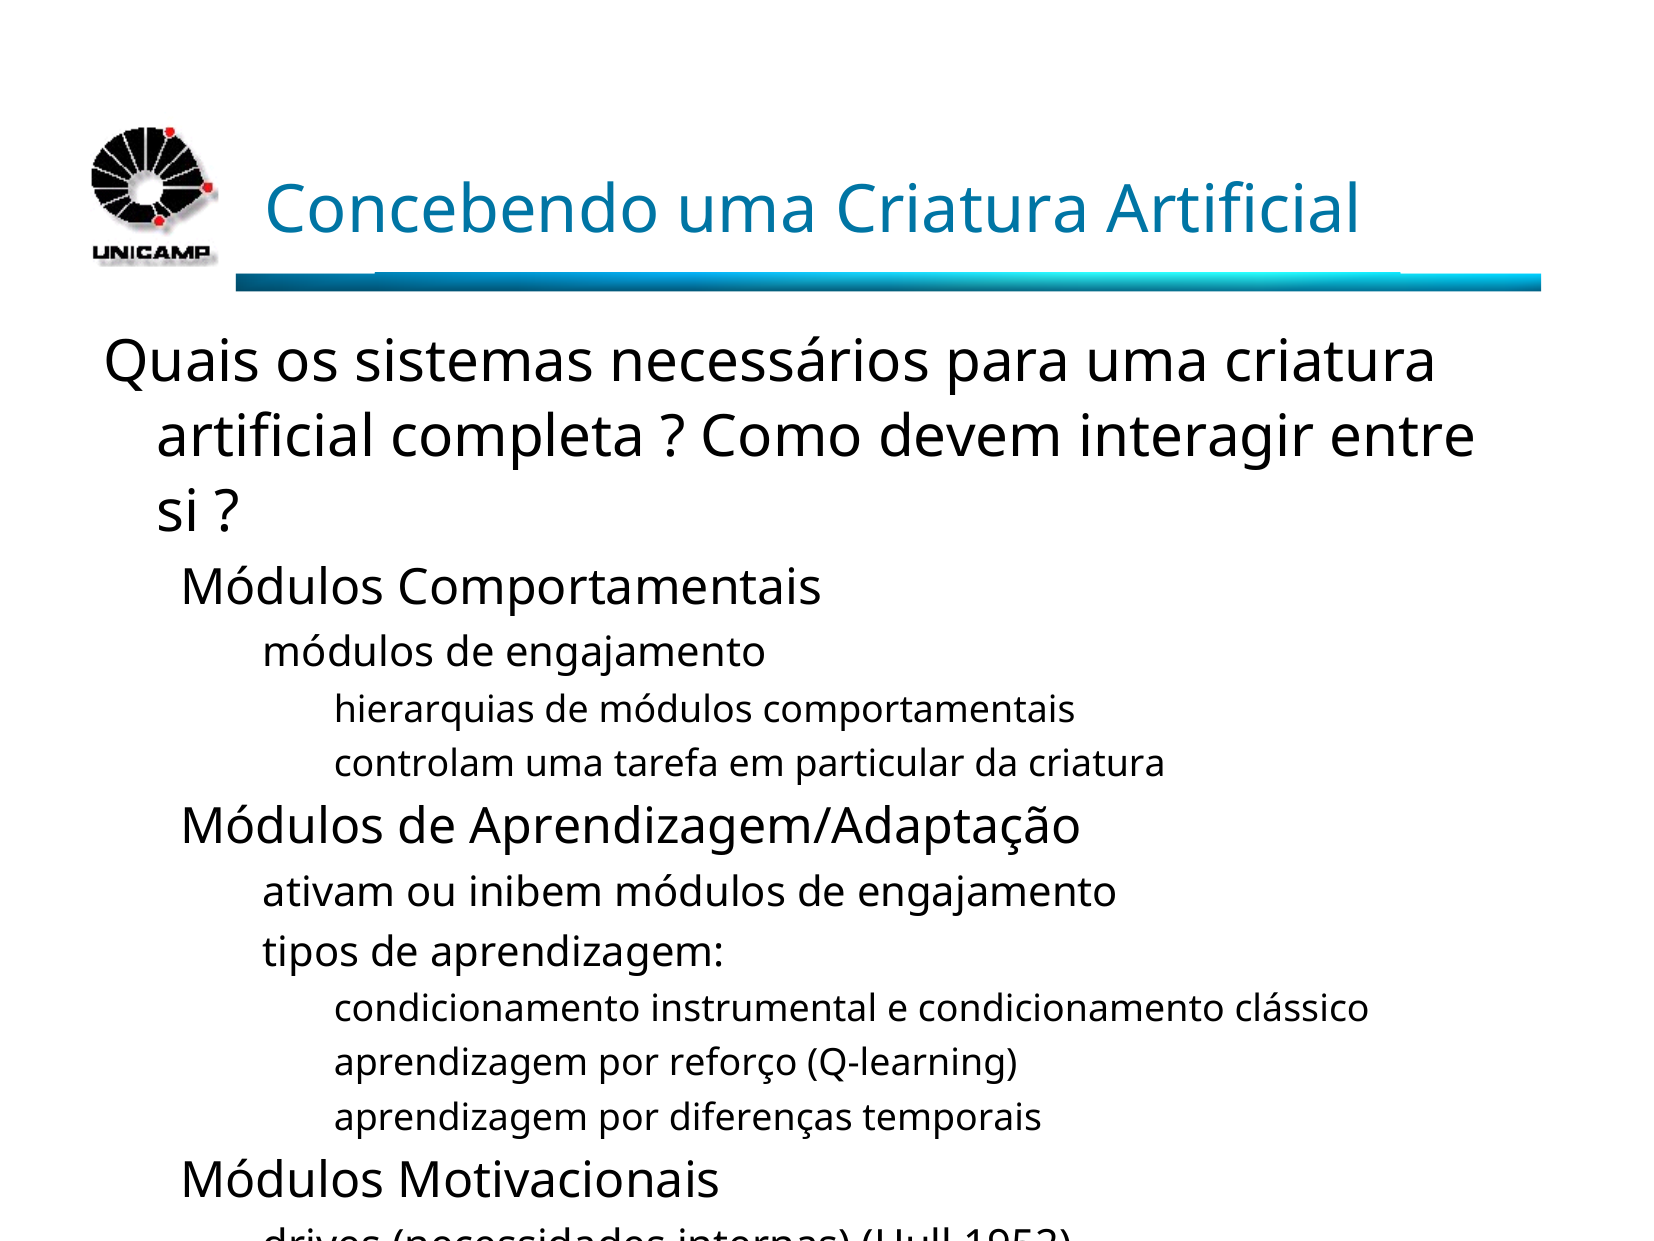

# Concebendo uma Criatura Artificial
Quais os sistemas necessários para uma criatura artificial completa ? Como devem interagir entre si ?
Módulos Comportamentais
módulos de engajamento
hierarquias de módulos comportamentais
controlam uma tarefa em particular da criatura
Módulos de Aprendizagem/Adaptação
ativam ou inibem módulos de engajamento
tipos de aprendizagem:
condicionamento instrumental e condicionamento clássico
aprendizagem por reforço (Q-learning)
aprendizagem por diferenças temporais
Módulos Motivacionais
drives (necessidades internas) (Hull 1952)
incentivos (externos e internos, inatos ou adquiridos)